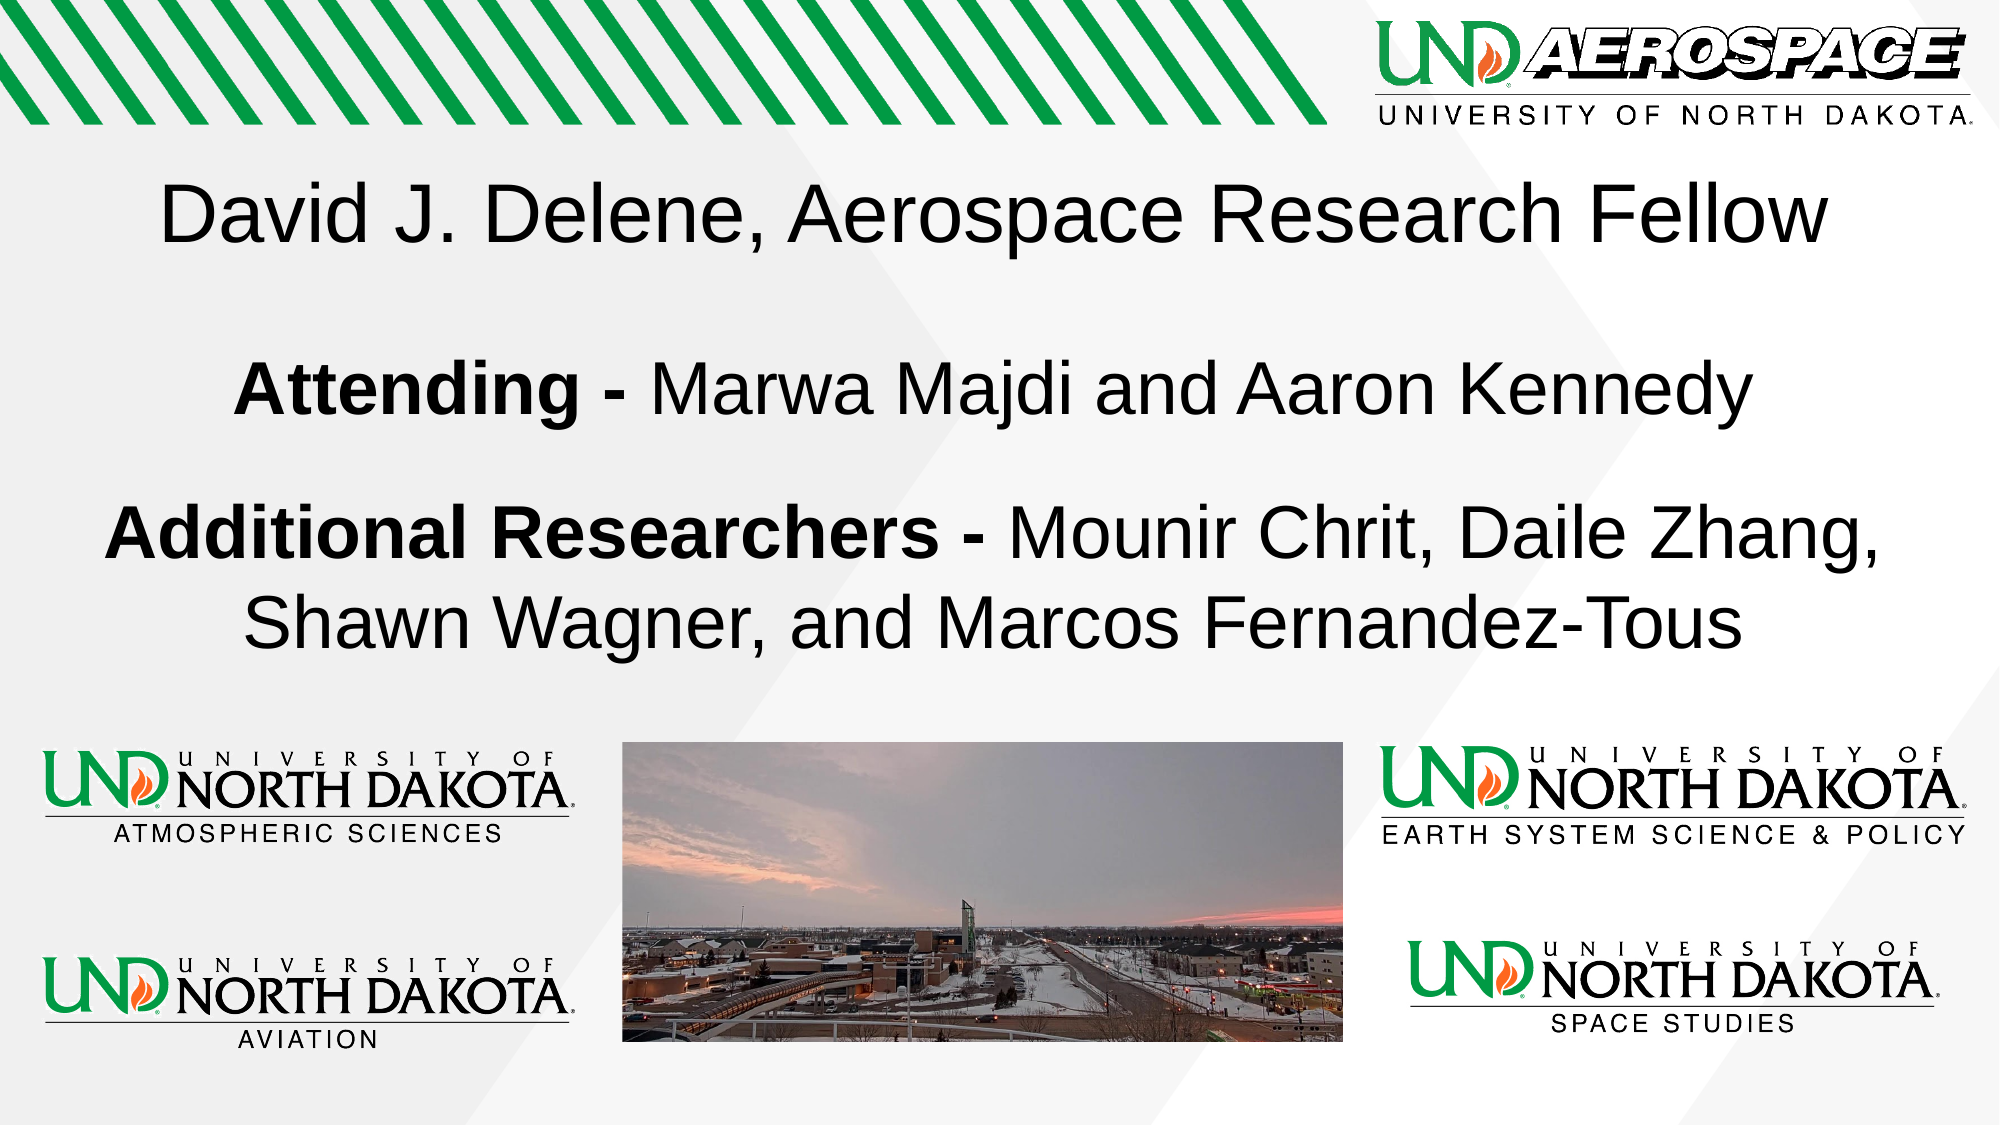

David J. Delene, Aerospace Research Fellow
Attending - Marwa Majdi and Aaron Kennedy
Additional Researchers - Mounir Chrit, Daile Zhang, Shawn Wagner, and Marcos Fernandez-Tous